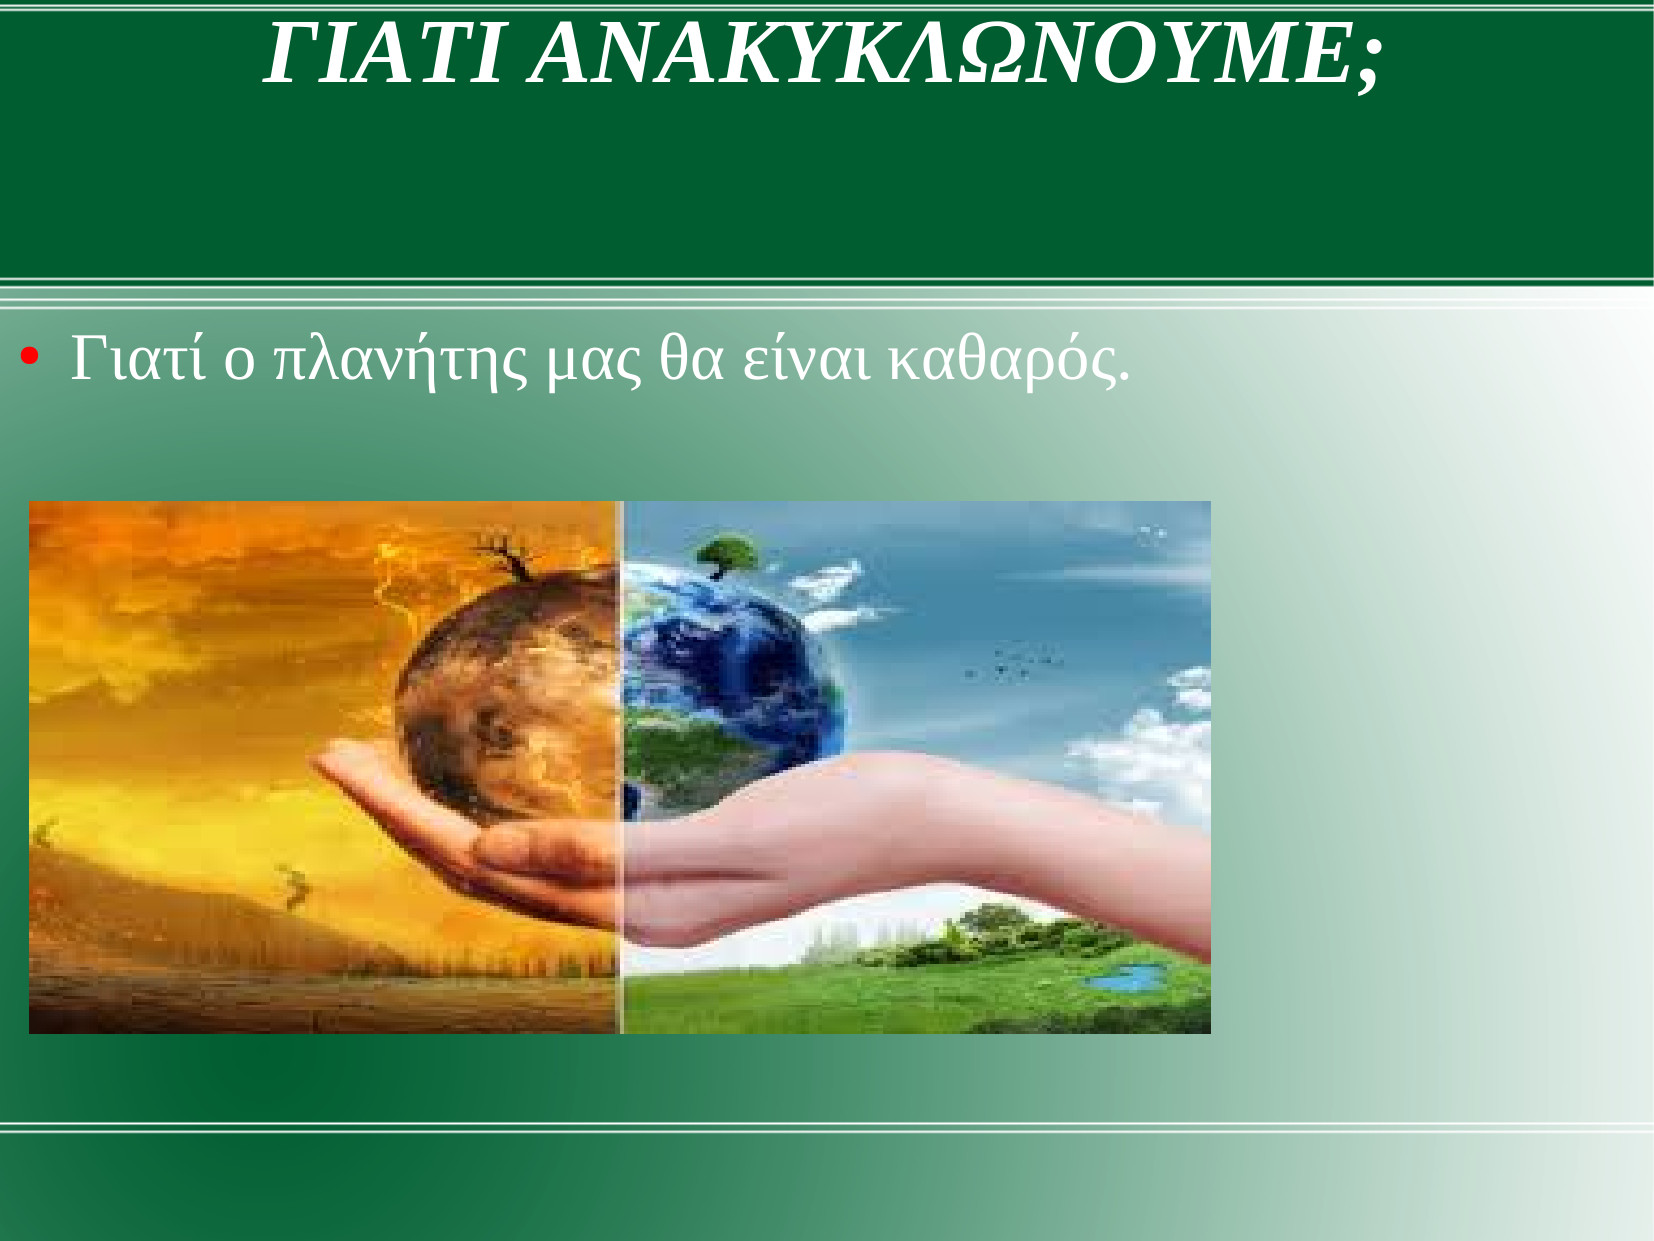

# ΓΙΑΤΙ ΑΝΑΚΥΚΛΩΝΟΥΜΕ;
Γιατί ο πλανήτης μας θα είναι καθαρός.